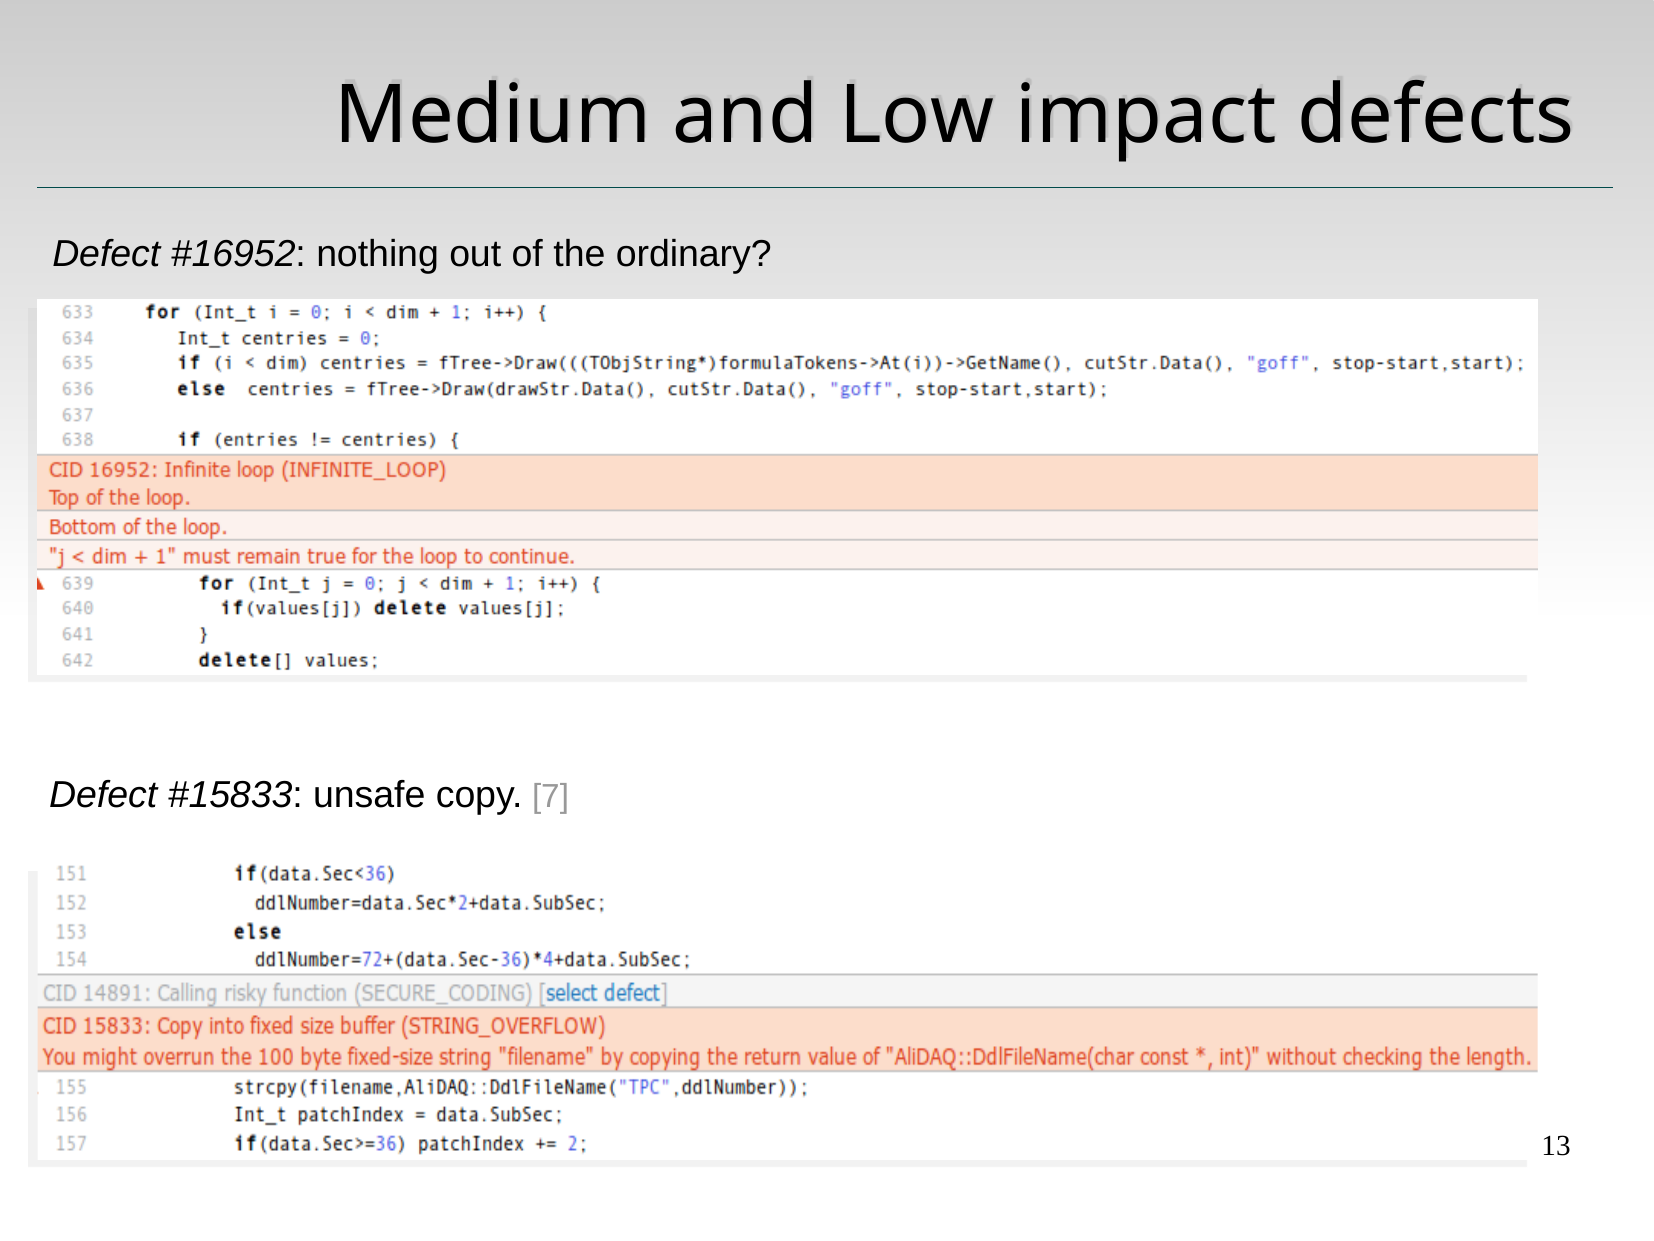

# Medium and Low impact defects
Defect #16952: nothing out of the ordinary?
Defect #15833: unsafe copy. [7]
13